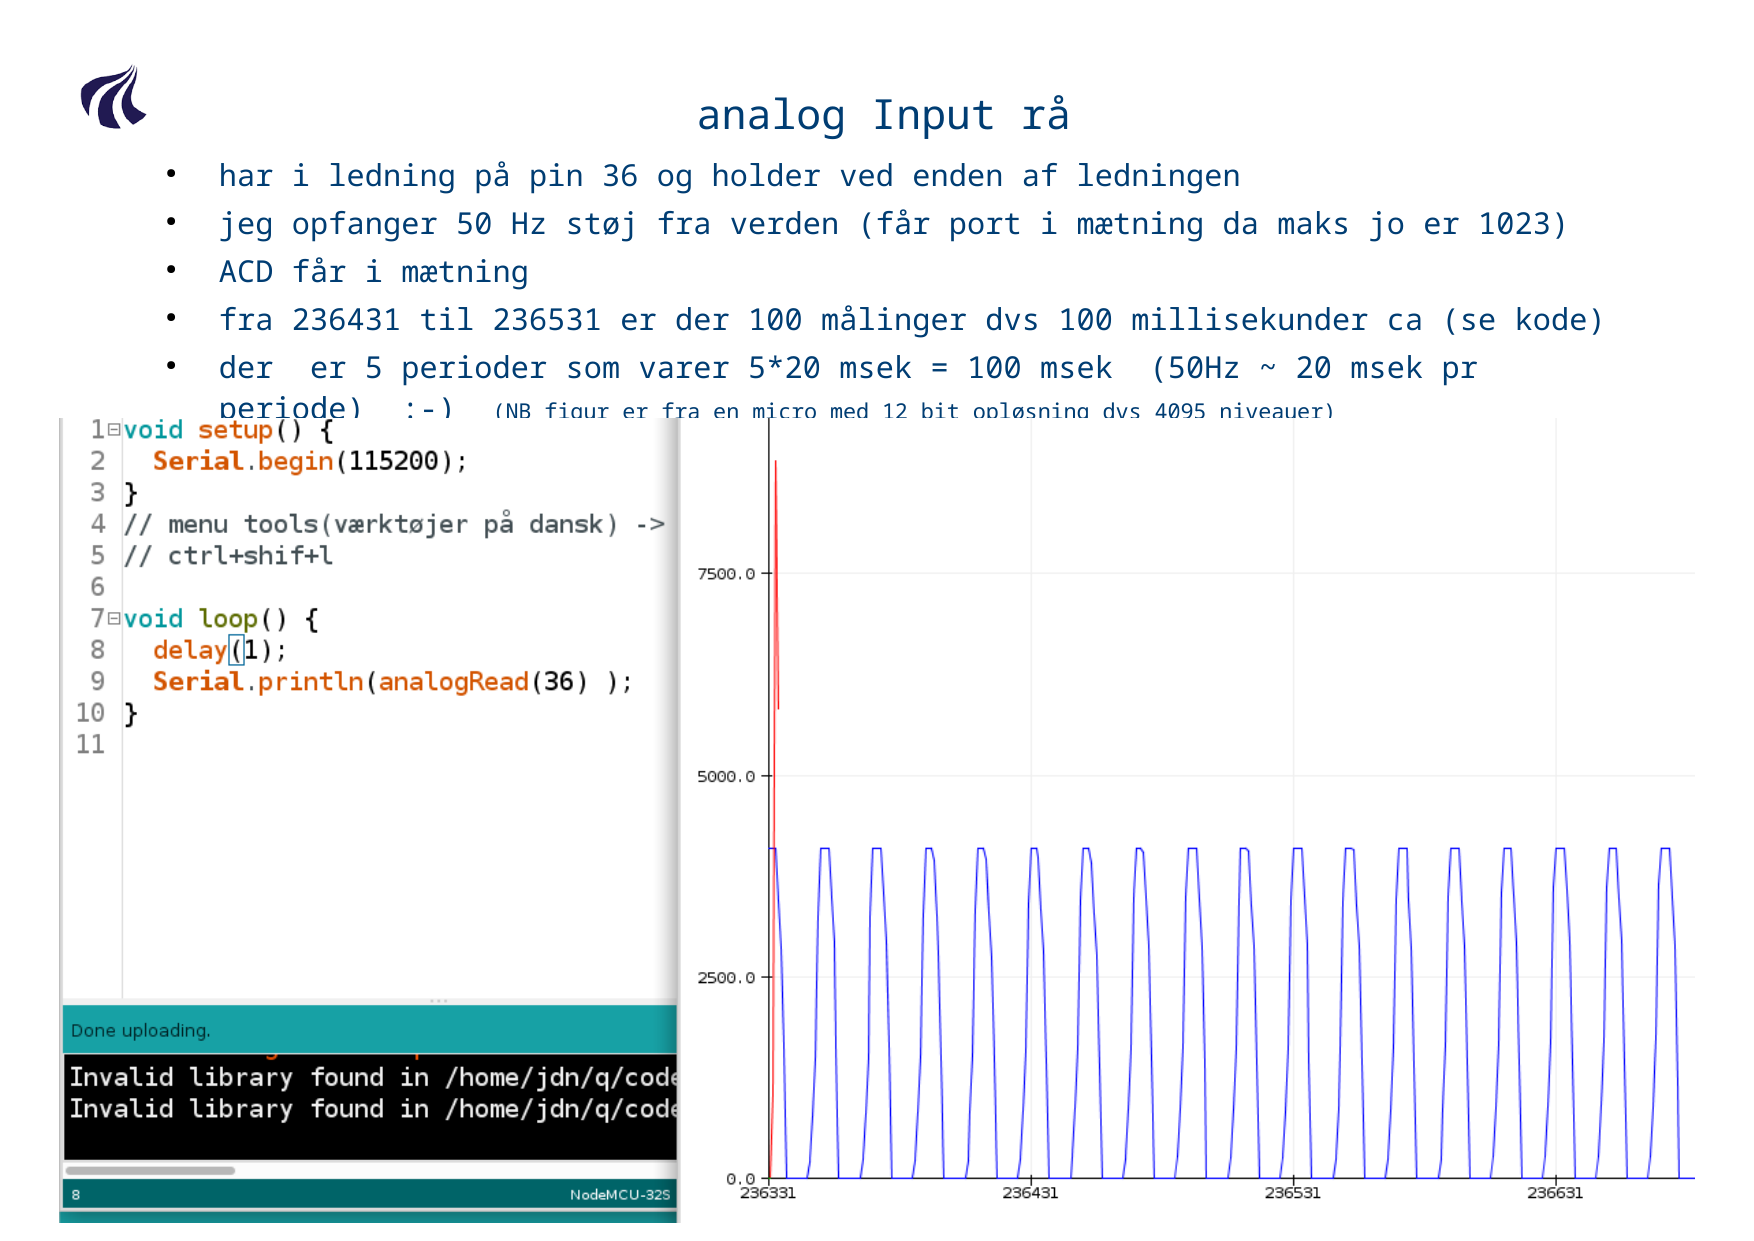

# analog Input rå
har i ledning på pin 36 og holder ved enden af ledningen
jeg opfanger 50 Hz støj fra verden (får port i mætning da maks jo er 1023)
ACD får i mætning
fra 236431 til 236531 er der 100 målinger dvs 100 millisekunder ca (se kode)
der er 5 perioder som varer 5*20 msek = 100 msek (50Hz ~ 20 msek pr periode) :-) (NB figur er fra en micro med 12 bit opløsning dvs 4095 niveauer)